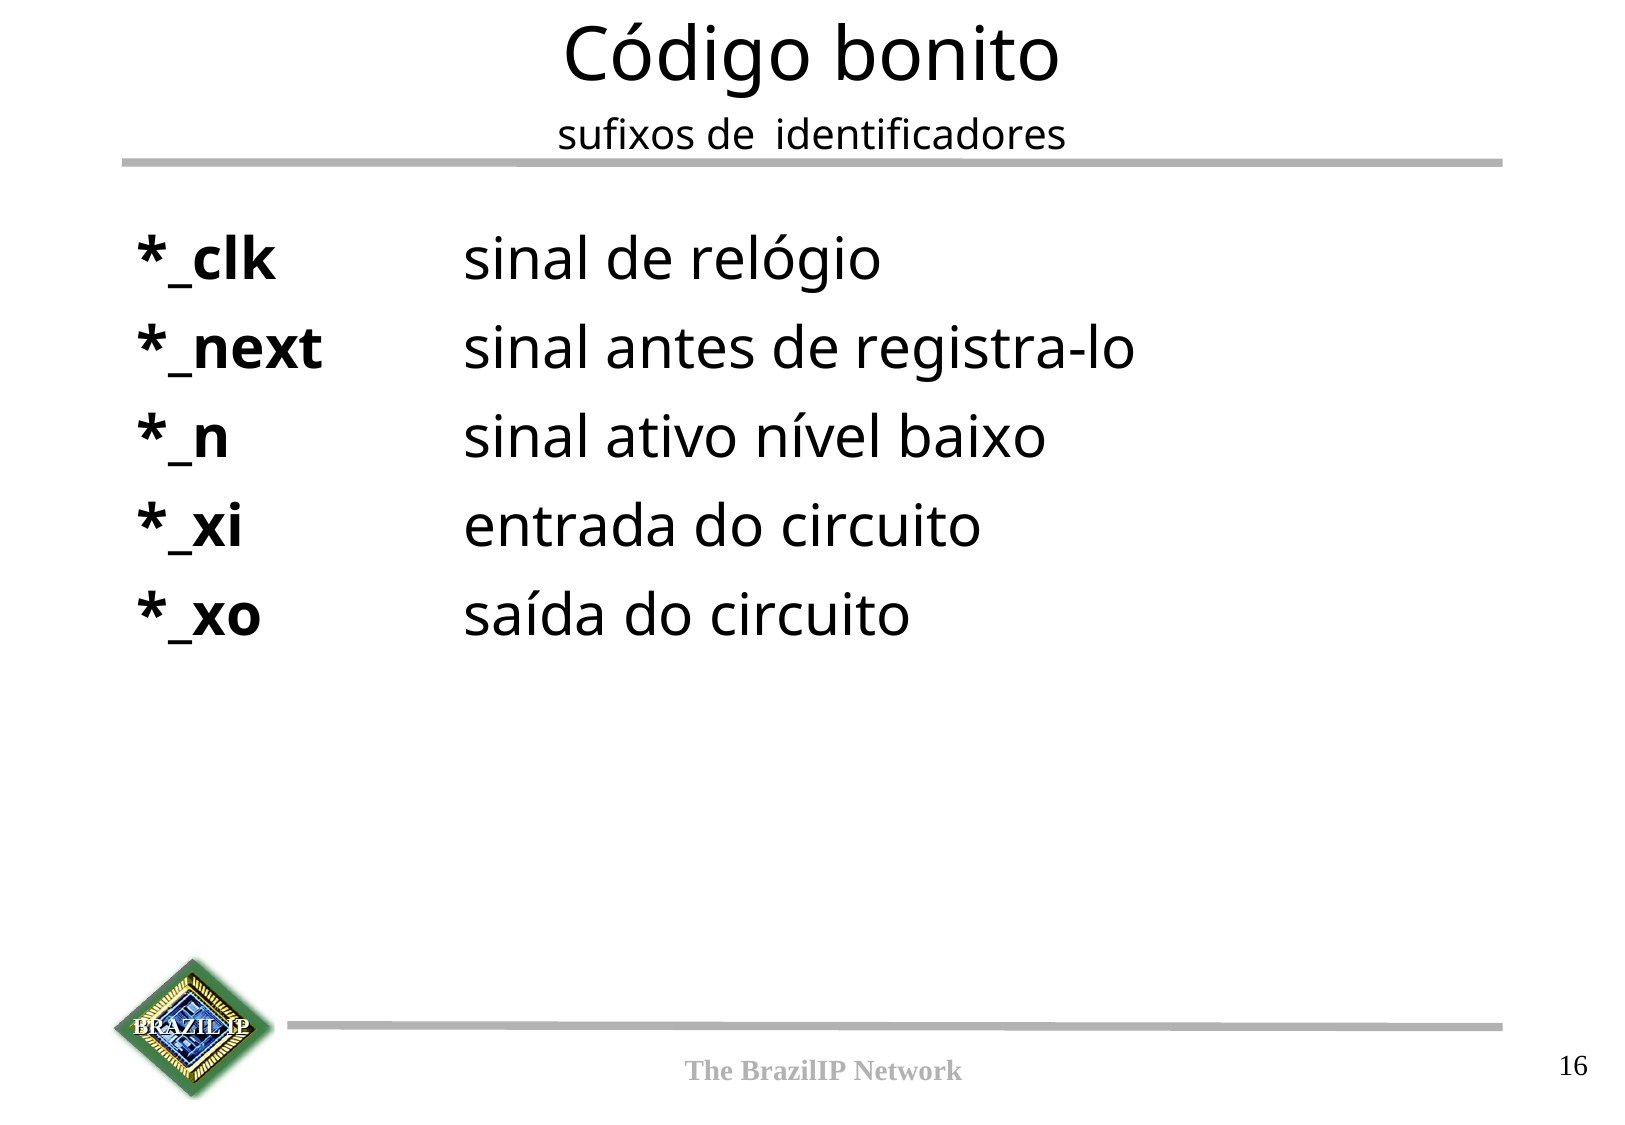

Código bonito
sufixos de identificadores
# *_clk		sinal de relógio
*_next	sinal antes de registra-lo
*_n		sinal ativo nível baixo
*_xi		entrada do circuito
*_xo		saída do circuito
16